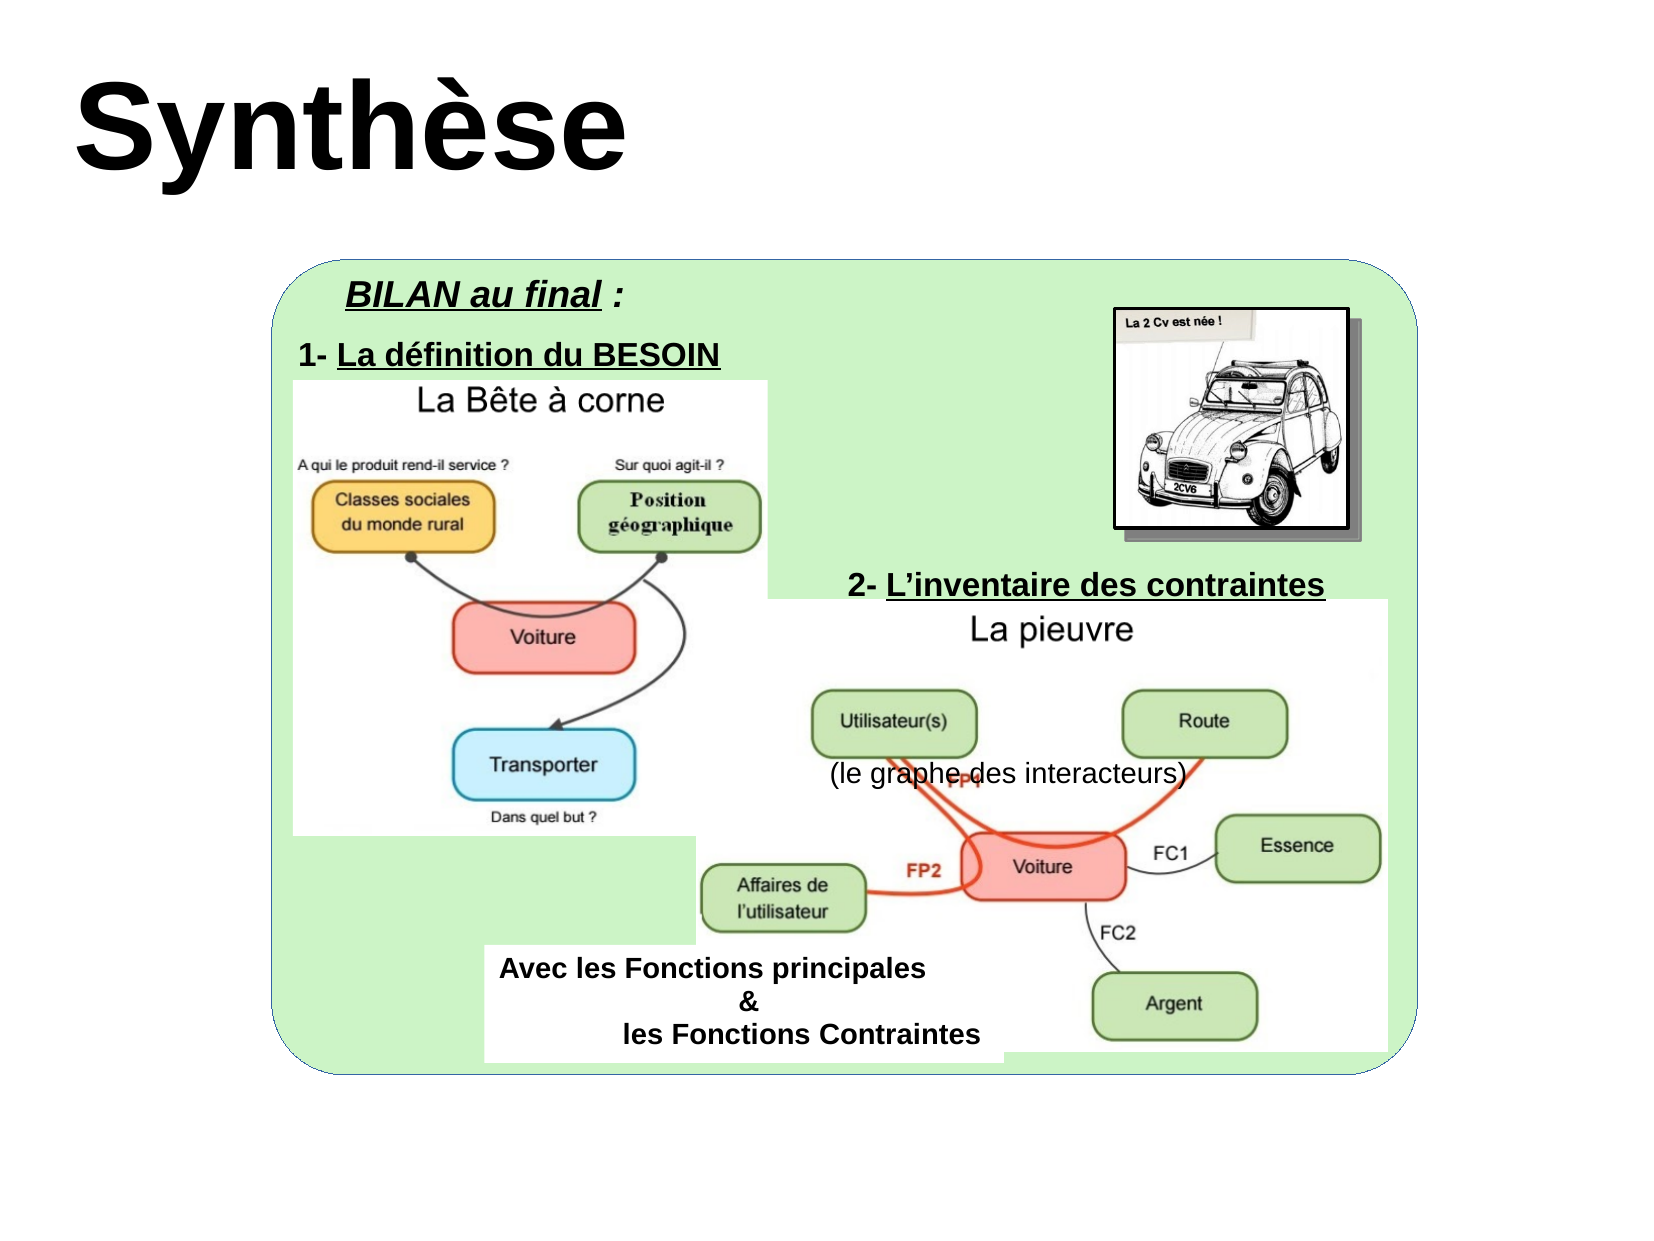

Synthèse
BILAN au final :
1- La définition du BESOIN
2- L’inventaire des contraintes
(le graphe des interacteurs)
Avec les Fonctions principales
 &
 les Fonctions Contraintes